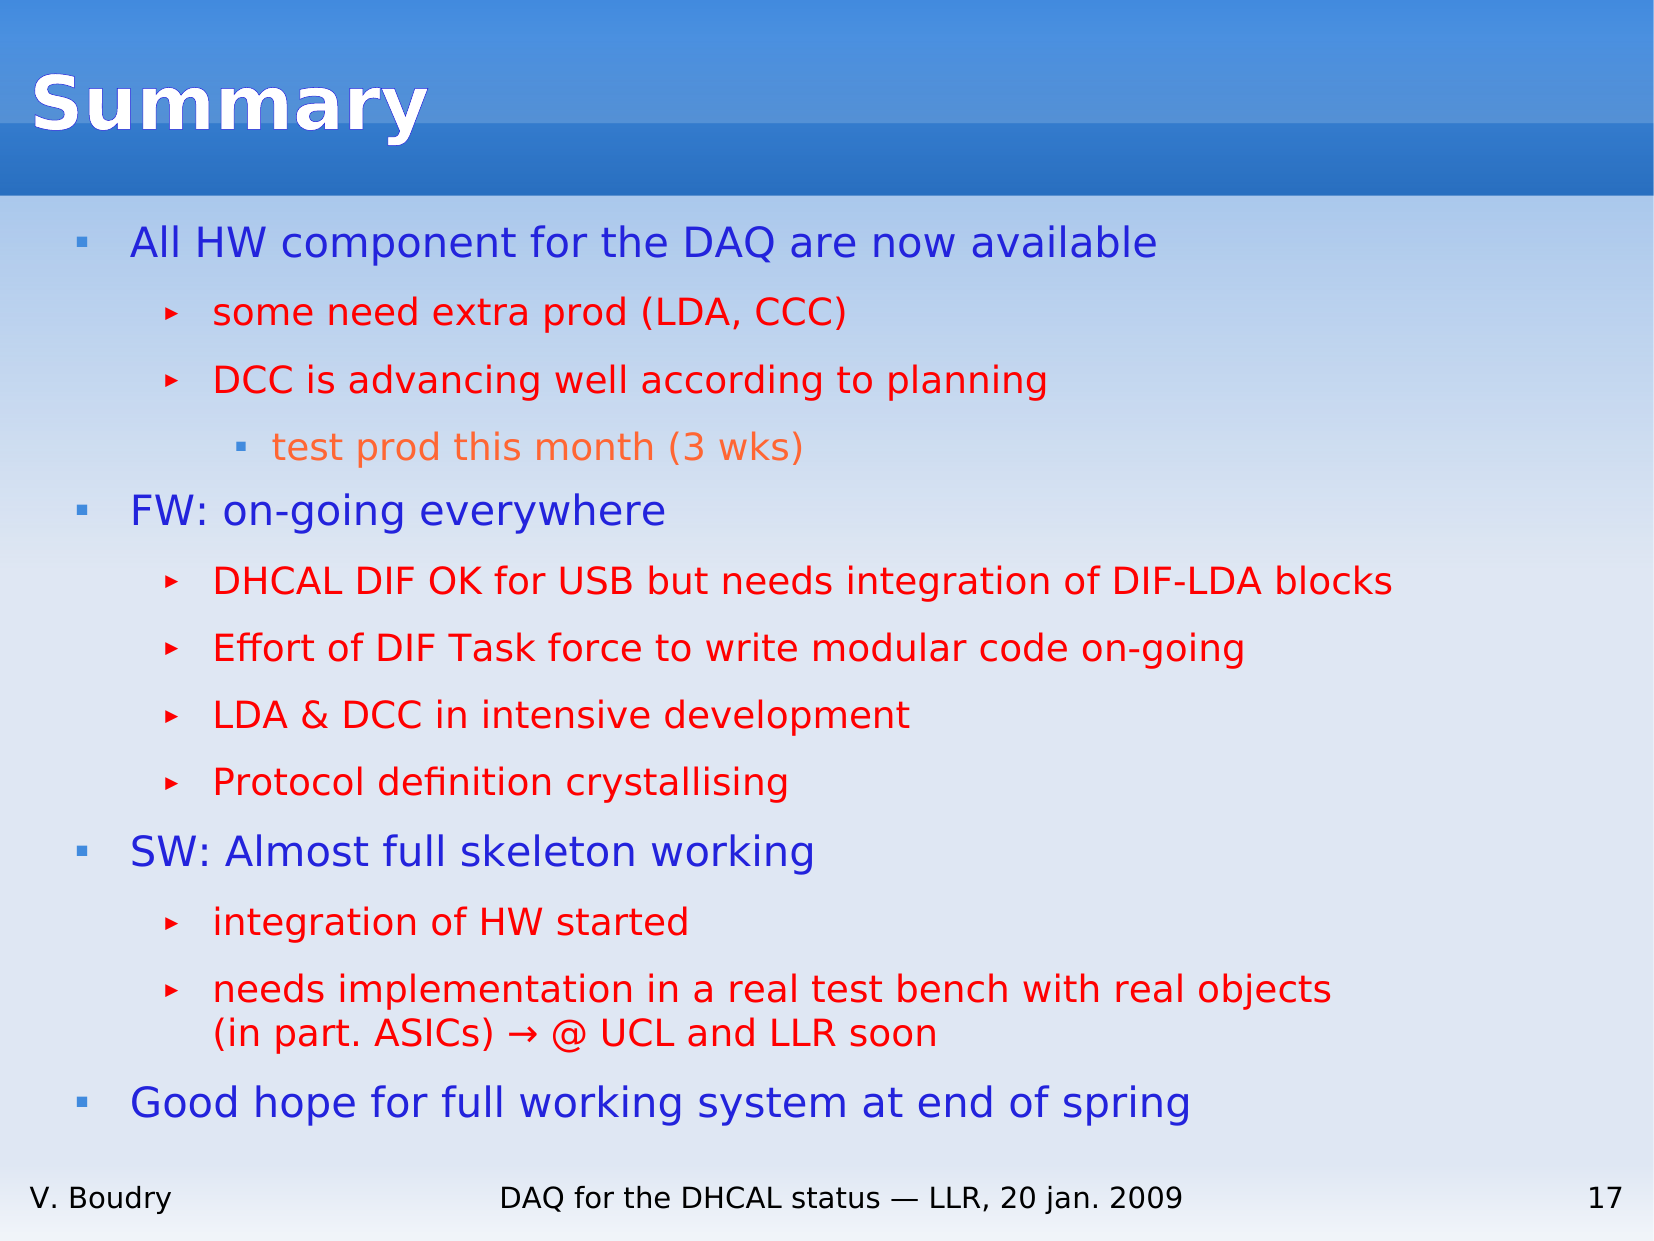

# Summary
All HW component for the DAQ are now available
some need extra prod (LDA, CCC)
DCC is advancing well according to planning
test prod this month (3 wks)
FW: on-going everywhere
DHCAL DIF OK for USB but needs integration of DIF-LDA blocks
Effort of DIF Task force to write modular code on-going
LDA & DCC in intensive development
Protocol definition crystallising
SW: Almost full skeleton working
integration of HW started
needs implementation in a real test bench with real objects
(in part. ASICs) → @ UCL and LLR soon
Good hope for full working system at end of spring
DAQ for the DHCAL status — LLR, 20 jan. 2009
17